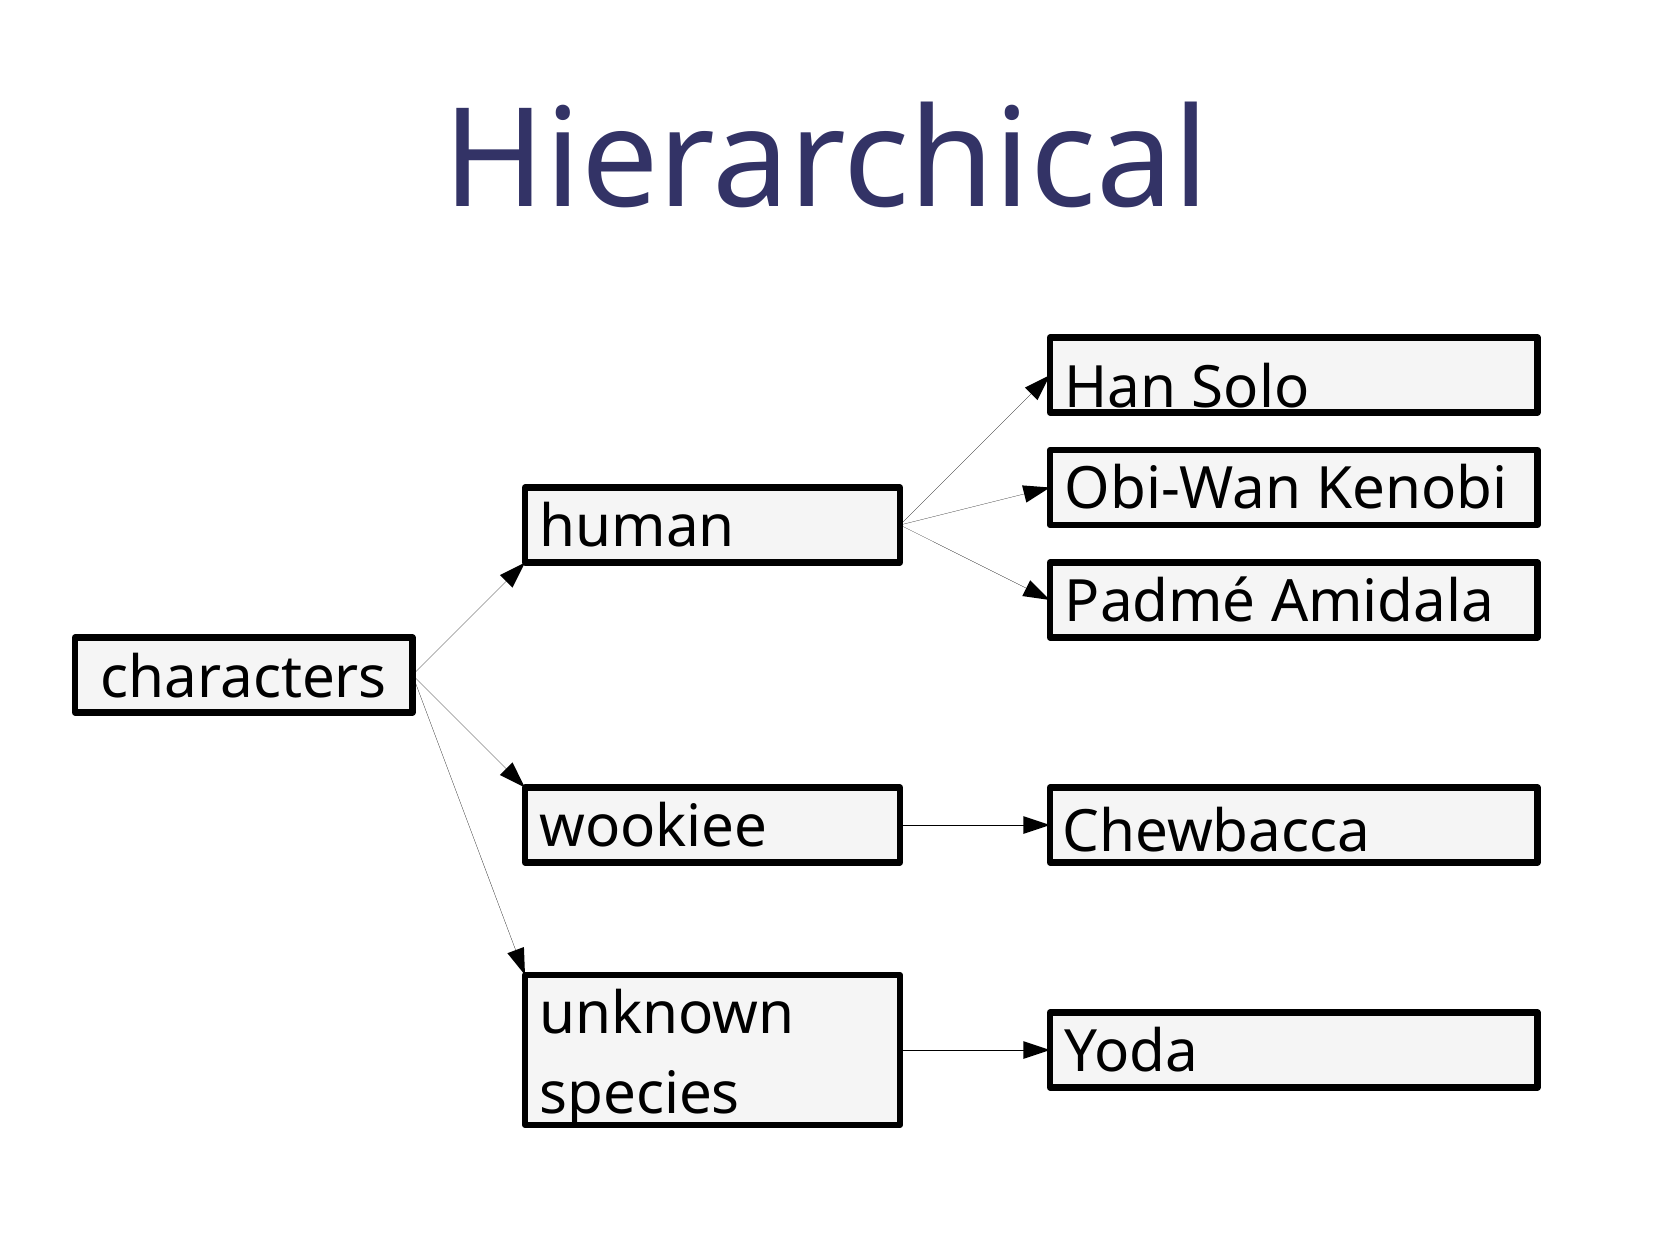

# Hierarchical
Han Solo
Obi-Wan Kenobi
human
Padmé Amidala
characters
wookiee
Chewbacca
unknown
species
Yoda